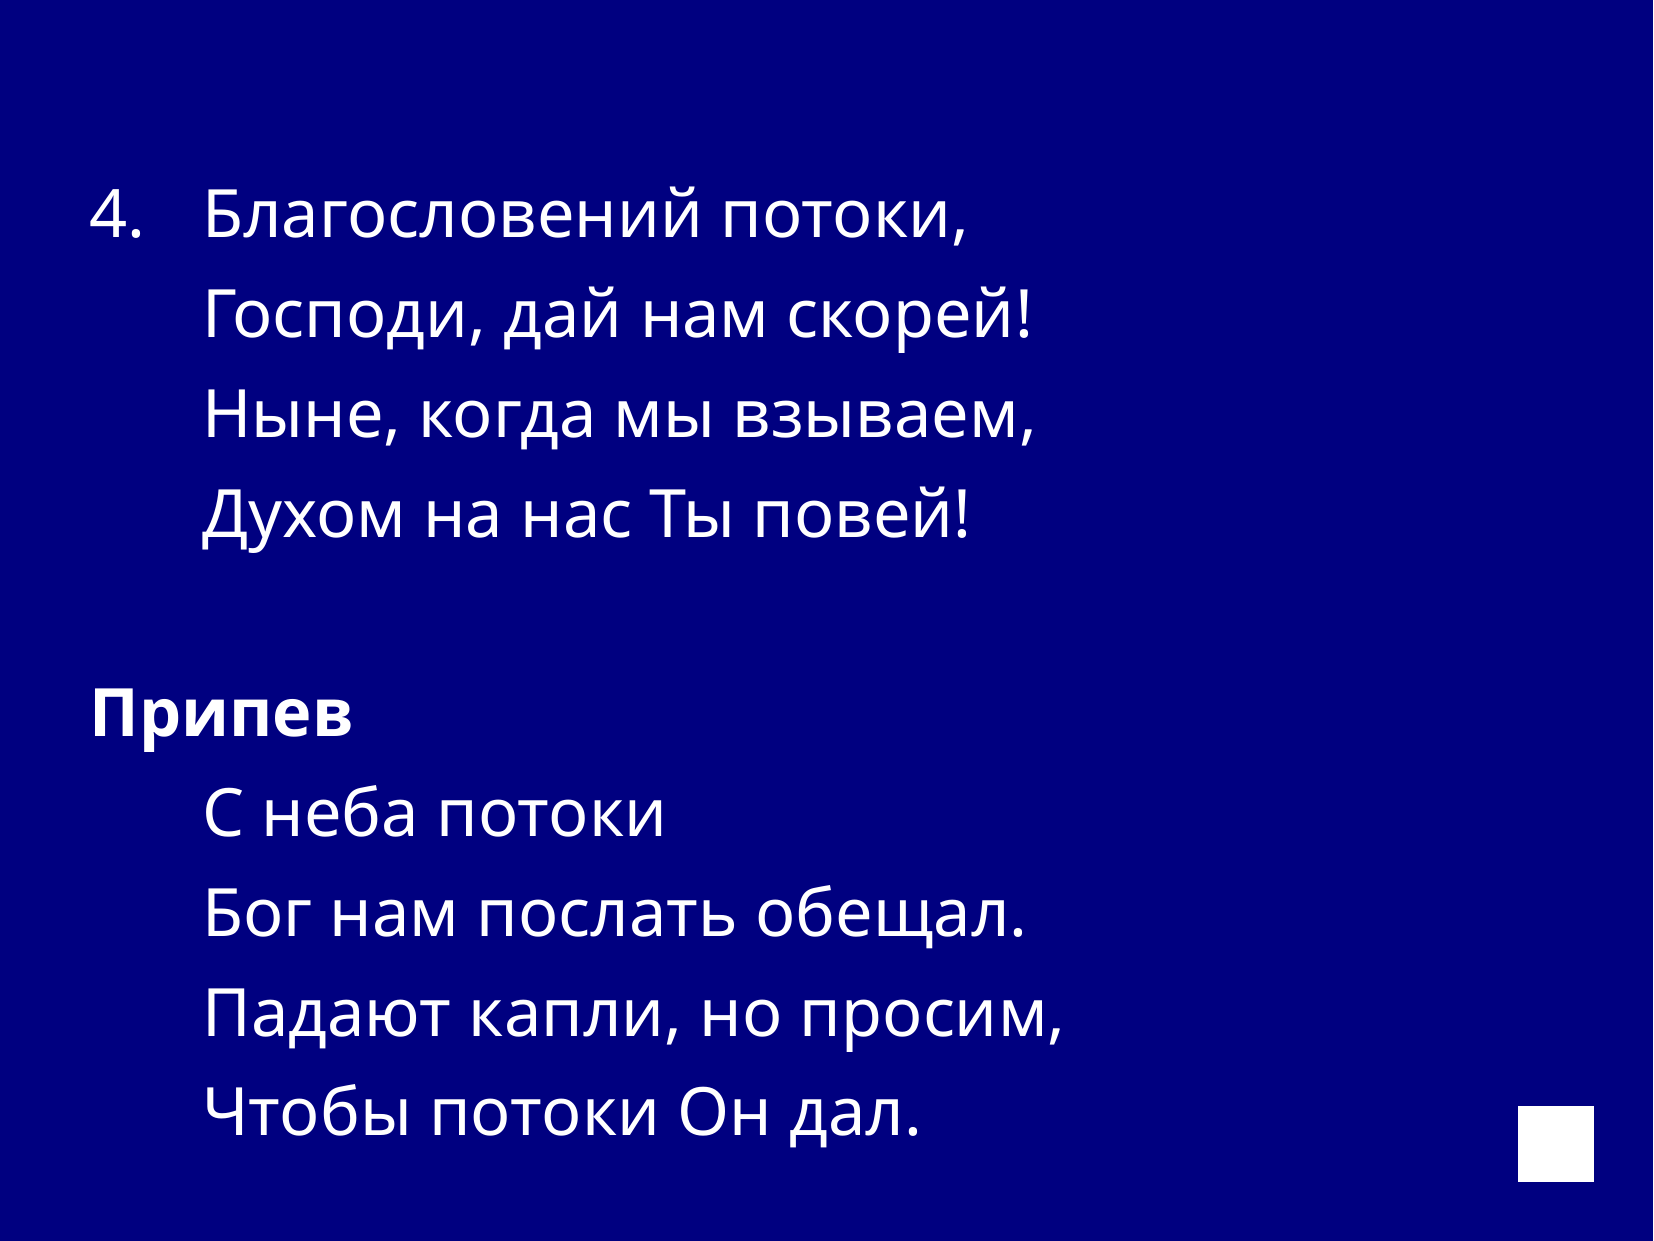

4.	Благословений потоки,
	Господи, дай нам скорей!
	Ныне, когда мы взываем,
	Духом на нас Ты повей!
Припев
	С неба потоки
	Бог нам послать обещал.
	Падают капли, но просим,
	Чтобы потоки Он дал.